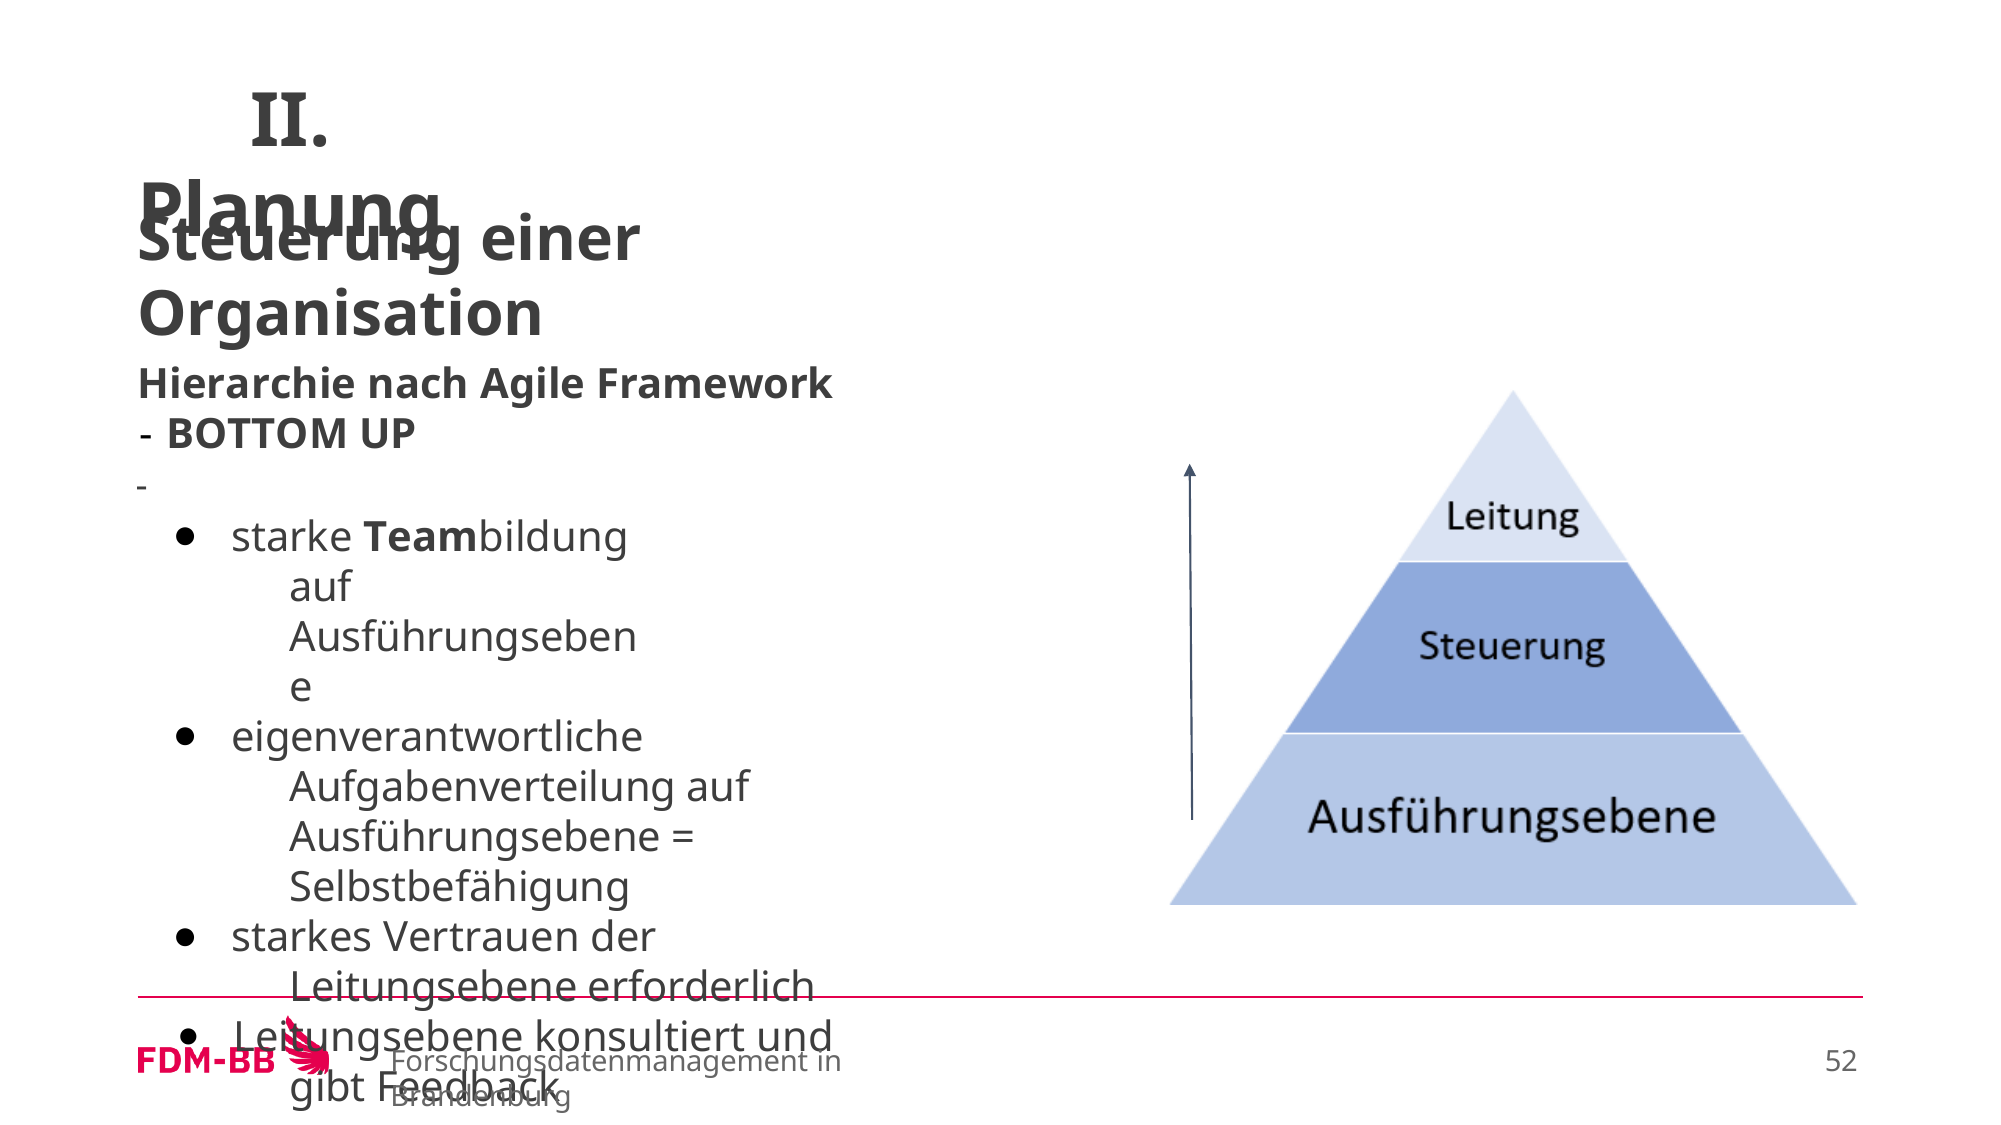

# II. Planung
Steuerung einer Organisation
Hierarchie nach Agile Framework
BOTTOM UP
starke Teambildung auf Ausführungsebene
eigenverantwortliche Aufgabenverteilung auf Ausführungsebene = Selbstbefähigung
starkes Vertrauen der Leitungsebene erforderlich
Leitungsebene konsultiert und gibt Feedback
Forschungsdatenmanagement in Brandenburg
52